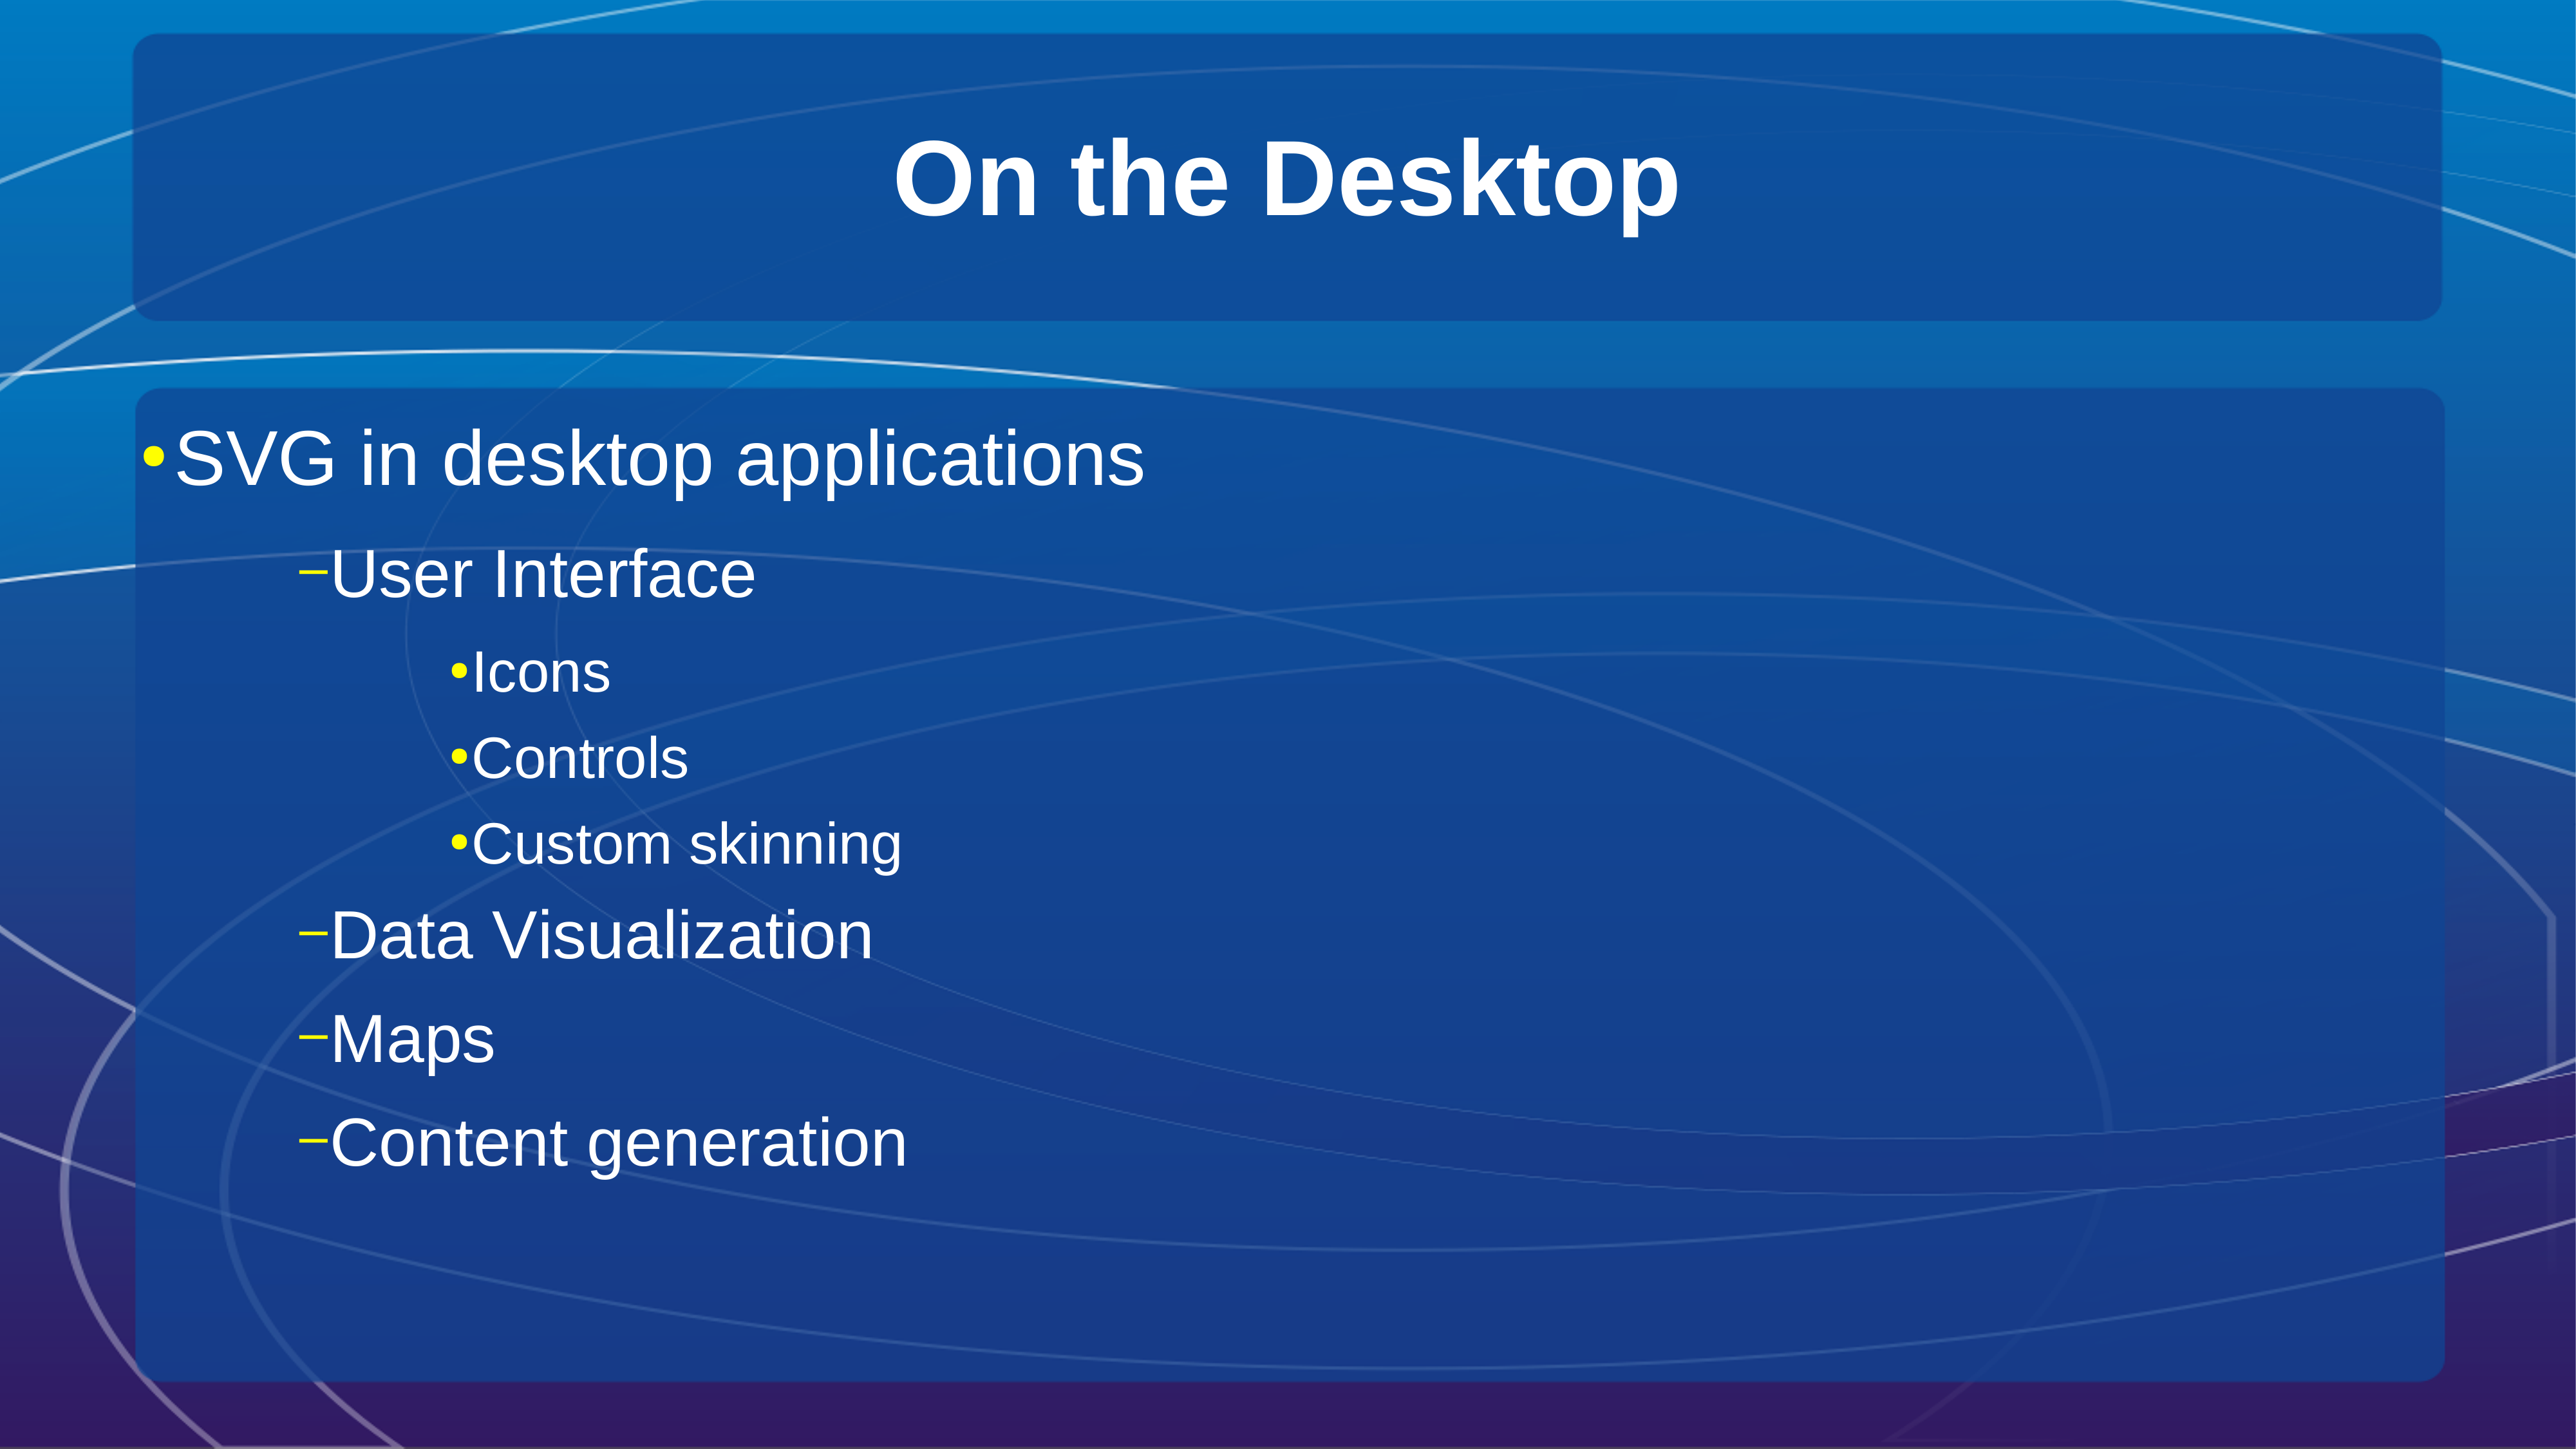

# On the Desktop
SVG in desktop applications
User Interface
Icons
Controls
Custom skinning
Data Visualization
Maps
Content generation